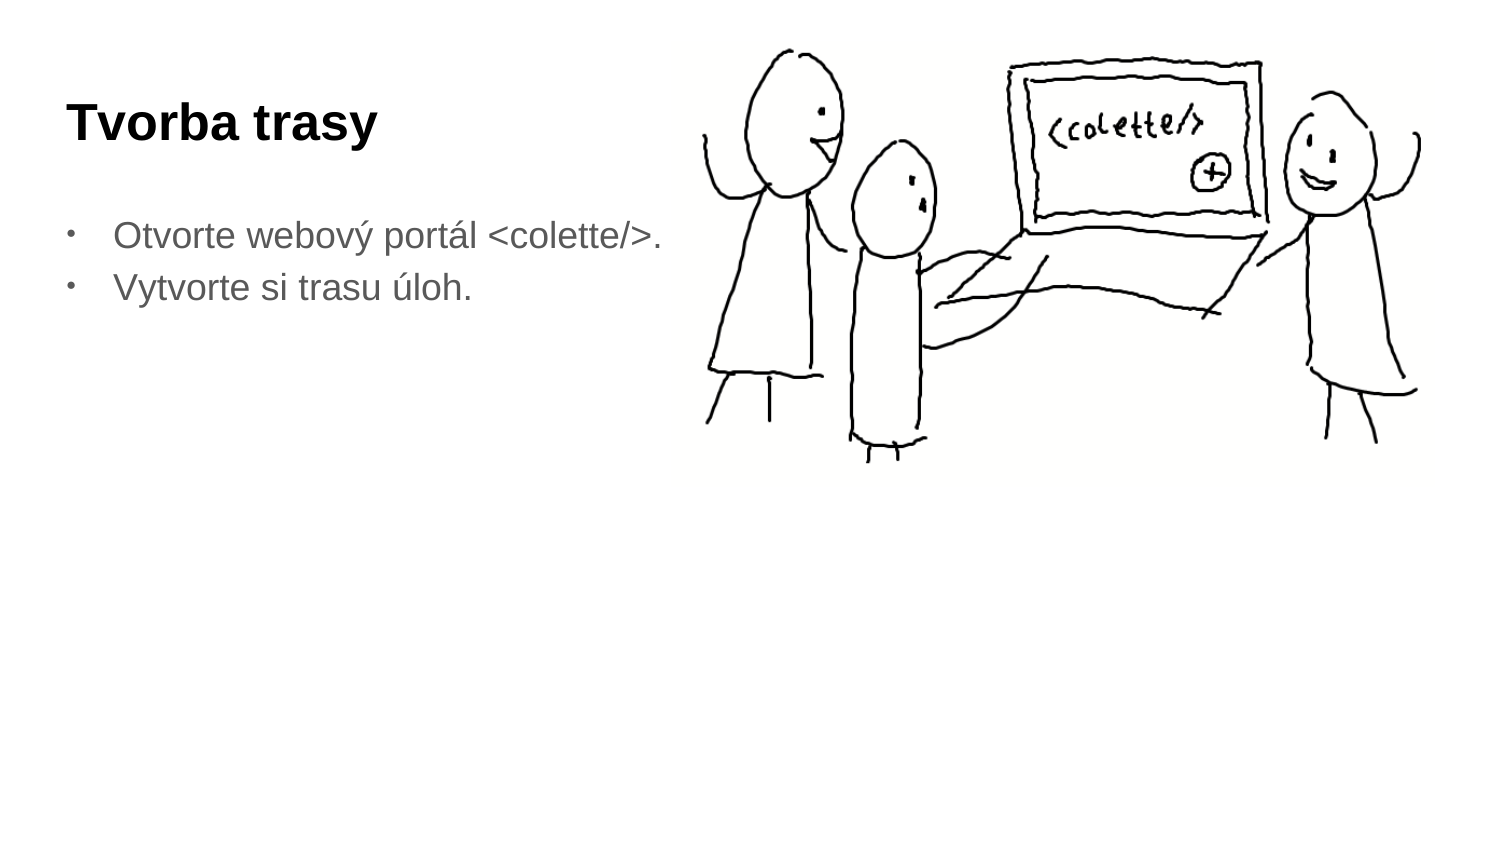

# Tvorba trasy
Otvorte webový portál <colette/>.
Vytvorte si trasu úloh.